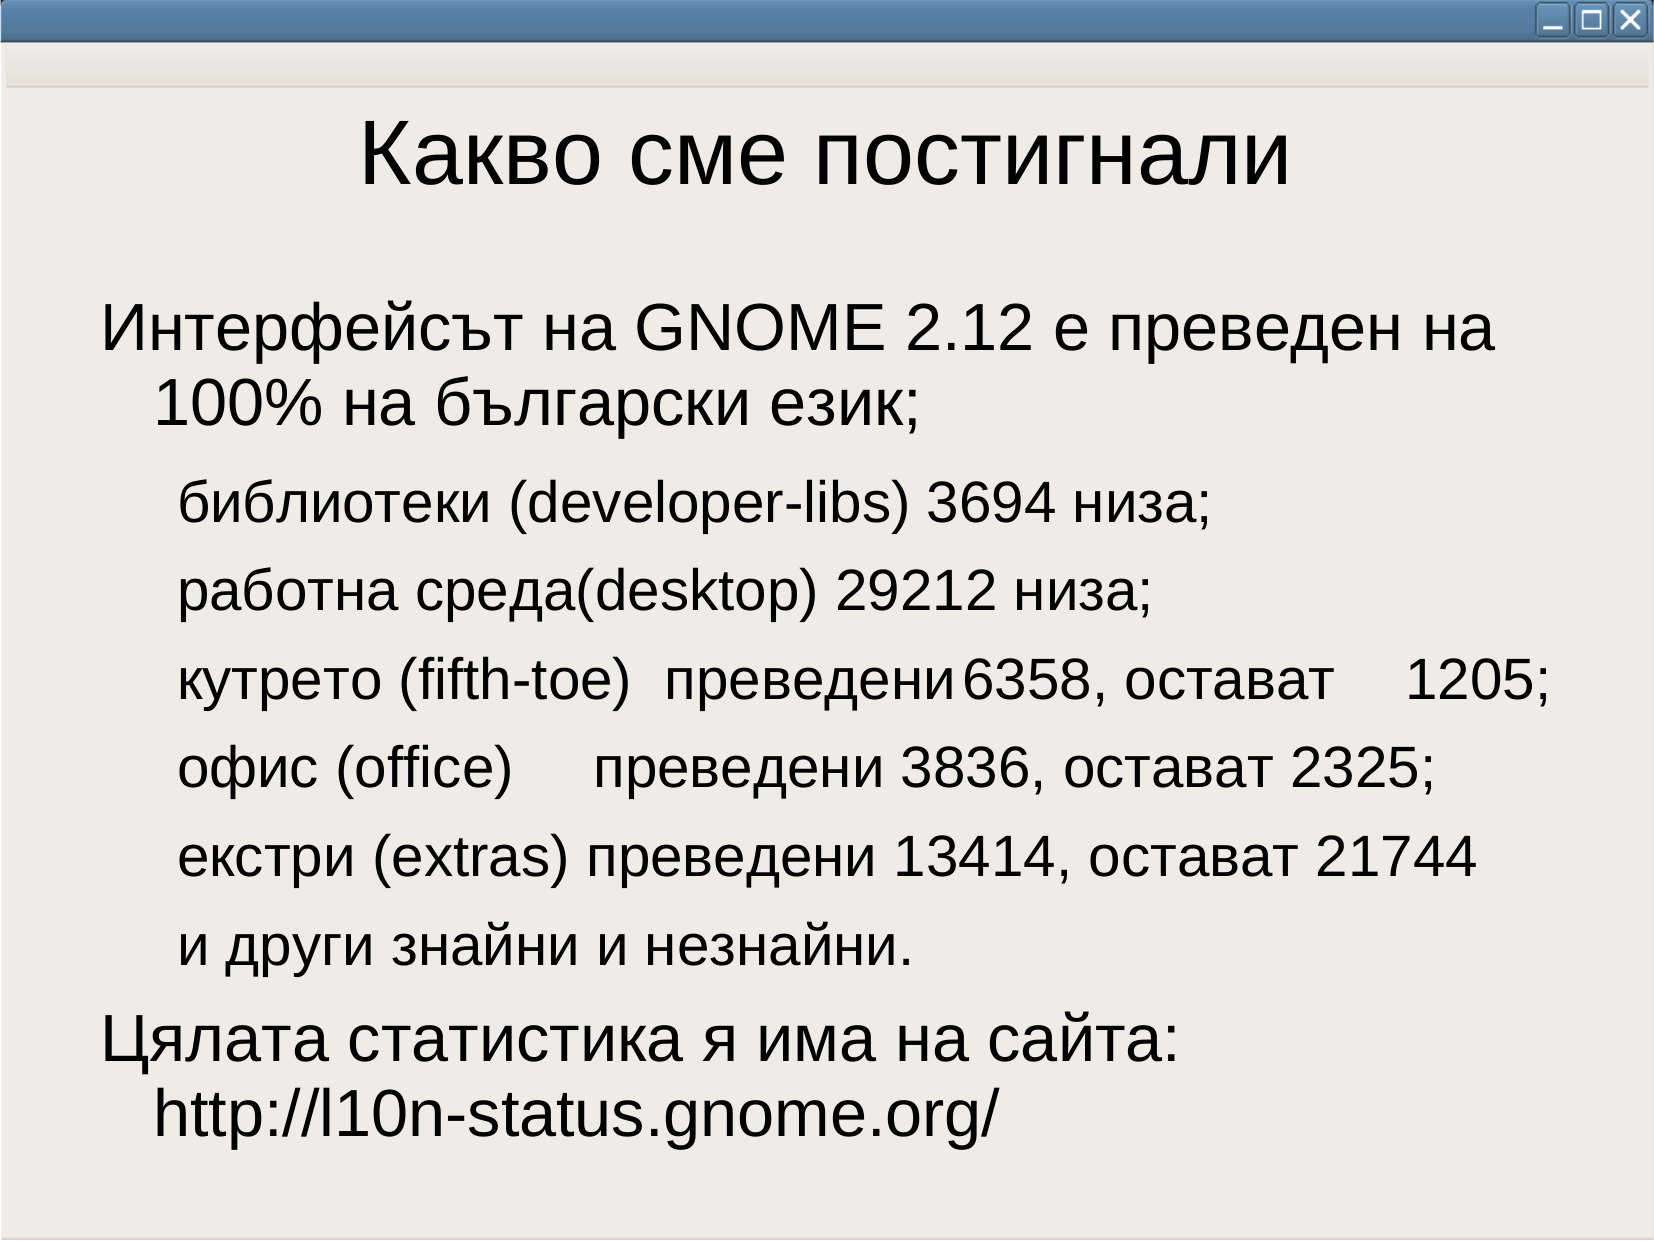

# Какво сме постигнали
Интерфейсът на GNOME 2.12 е преведен на 100% на български език;
библиотеки (developer-libs) 3694 низа;
работна среда(desktop) 29212 низа;
кутрето (fifth-toe) преведени	6358, остават 	1205;
офис (office) 	преведени 3836, остават 2325;
екстри (extras) преведени 13414, остават 21744
и други знайни и незнайни.
Цялата статистика я има на сайта:
http://l10n-status.gnome.org/